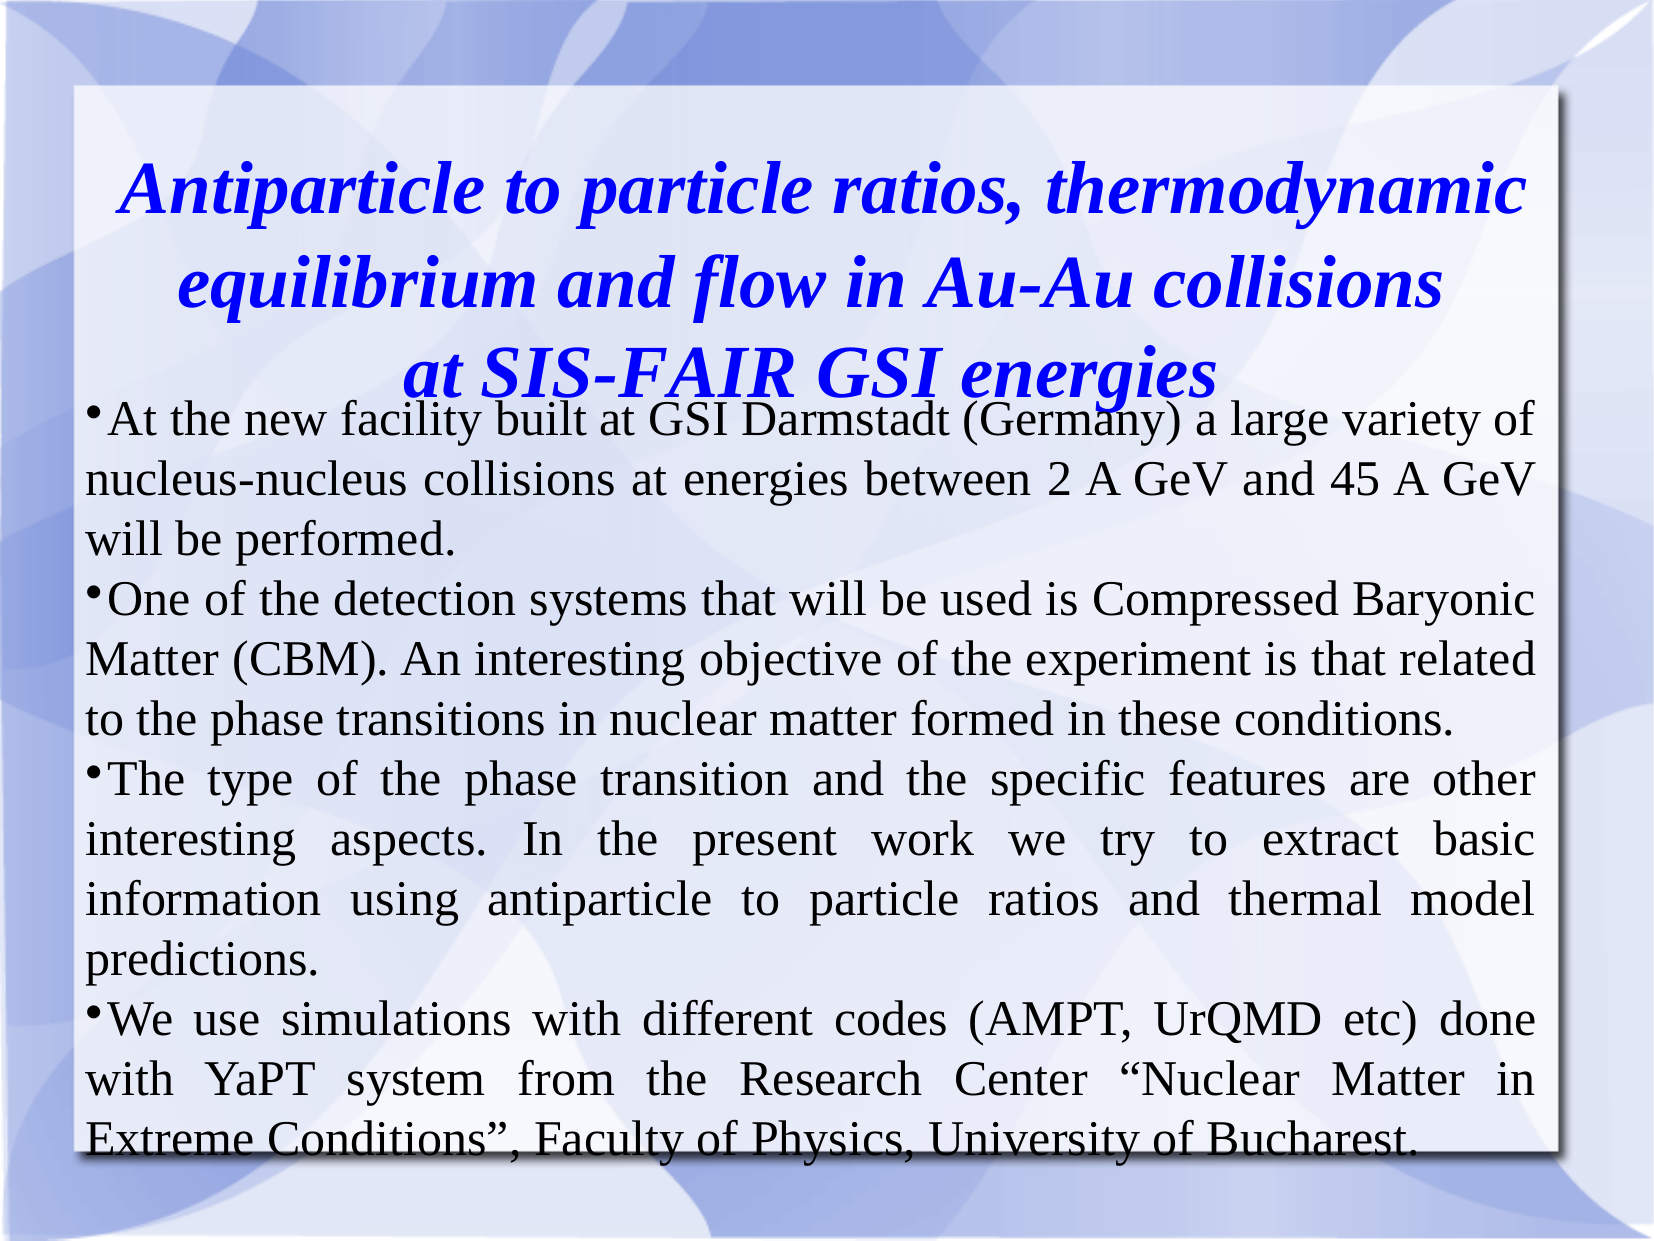

# Antiparticle to particle ratios, thermodynamic equilibrium and flow in Au-Au collisions at SIS-FAIR GSI energies
At the new facility built at GSI Darmstadt (Germany) a large variety of nucleus-nucleus collisions at energies between 2 A GeV and 45 A GeV will be performed.
One of the detection systems that will be used is Compressed Baryonic Matter (CBM). An interesting objective of the experiment is that related to the phase transitions in nuclear matter formed in these conditions.
The type of the phase transition and the specific features are other interesting aspects. In the present work we try to extract basic information using antiparticle to particle ratios and thermal model predictions.
We use simulations with different codes (AMPT, UrQMD etc) done with YaPT system from the Research Center “Nuclear Matter in Extreme Conditions”, Faculty of Physics, University of Bucharest.